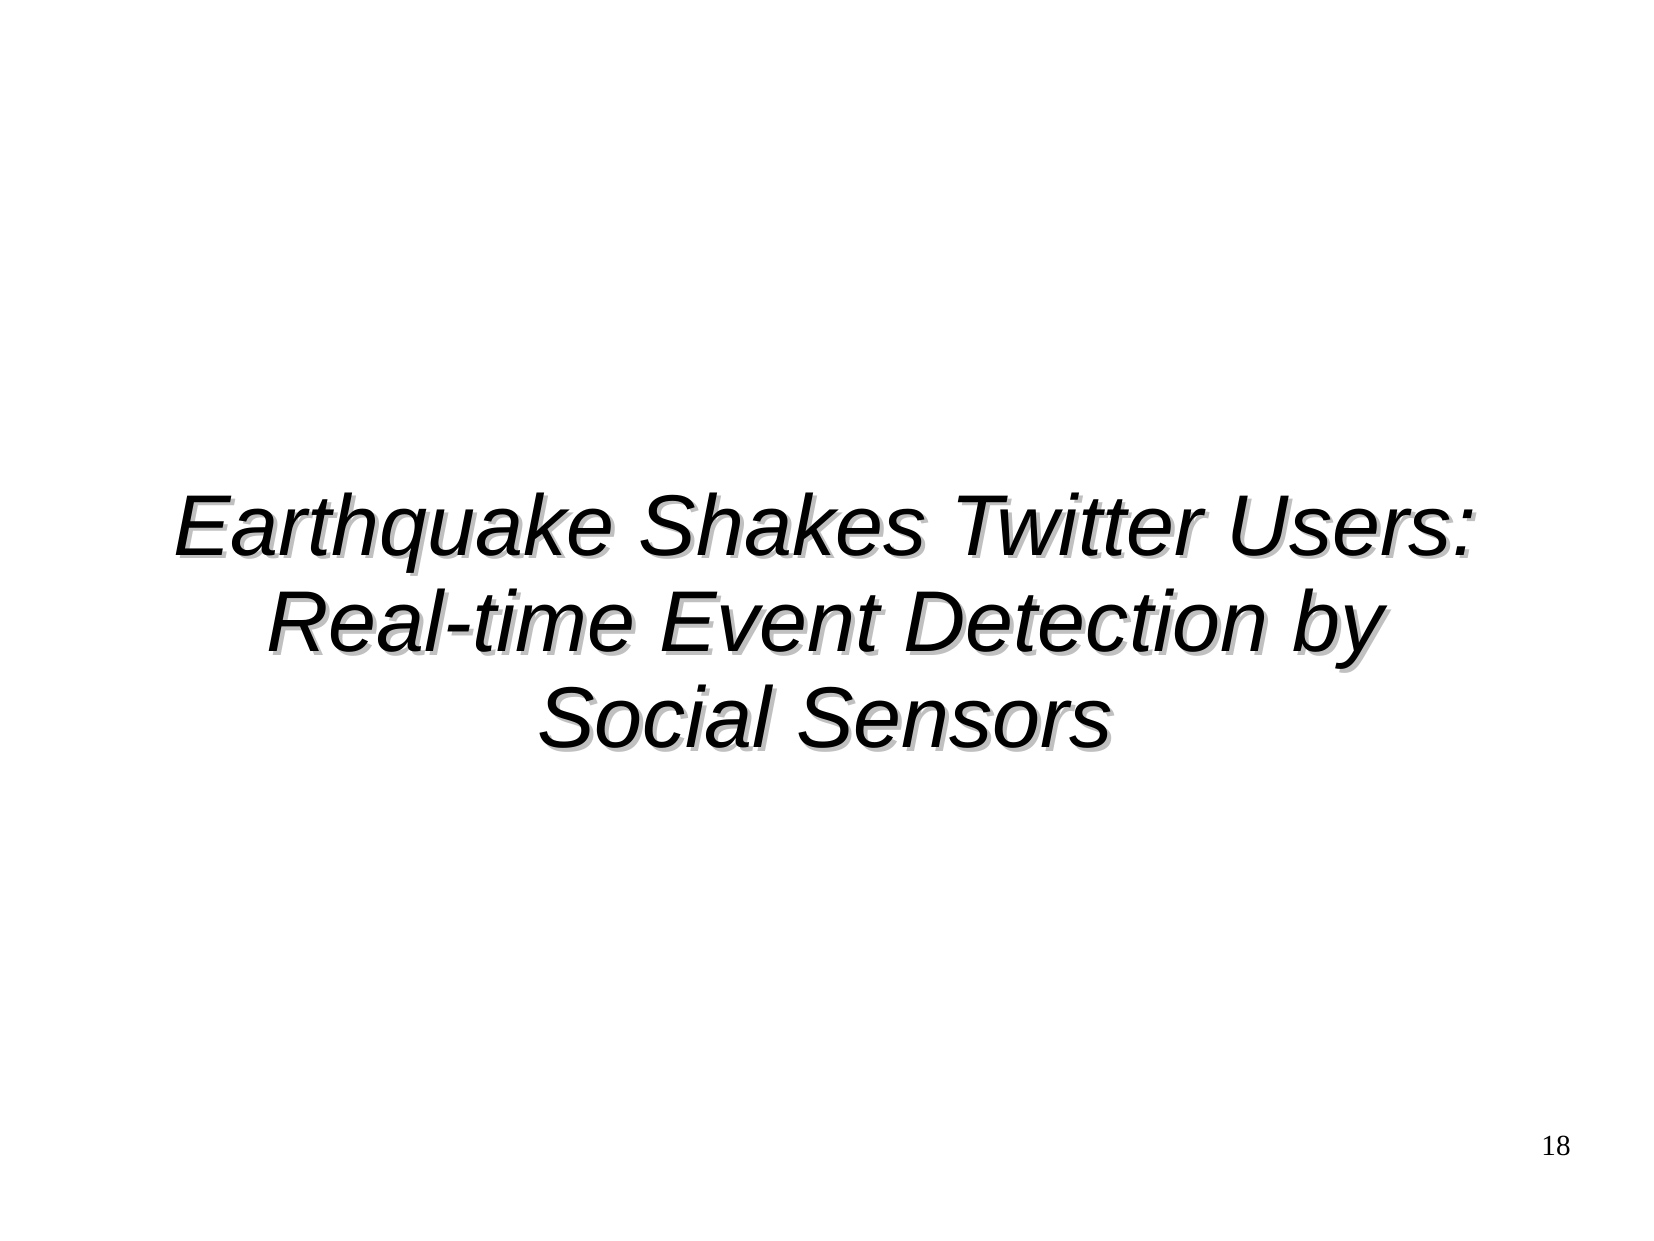

Earthquake Shakes Twitter Users:
Real-time Event Detection by
Social Sensors
18